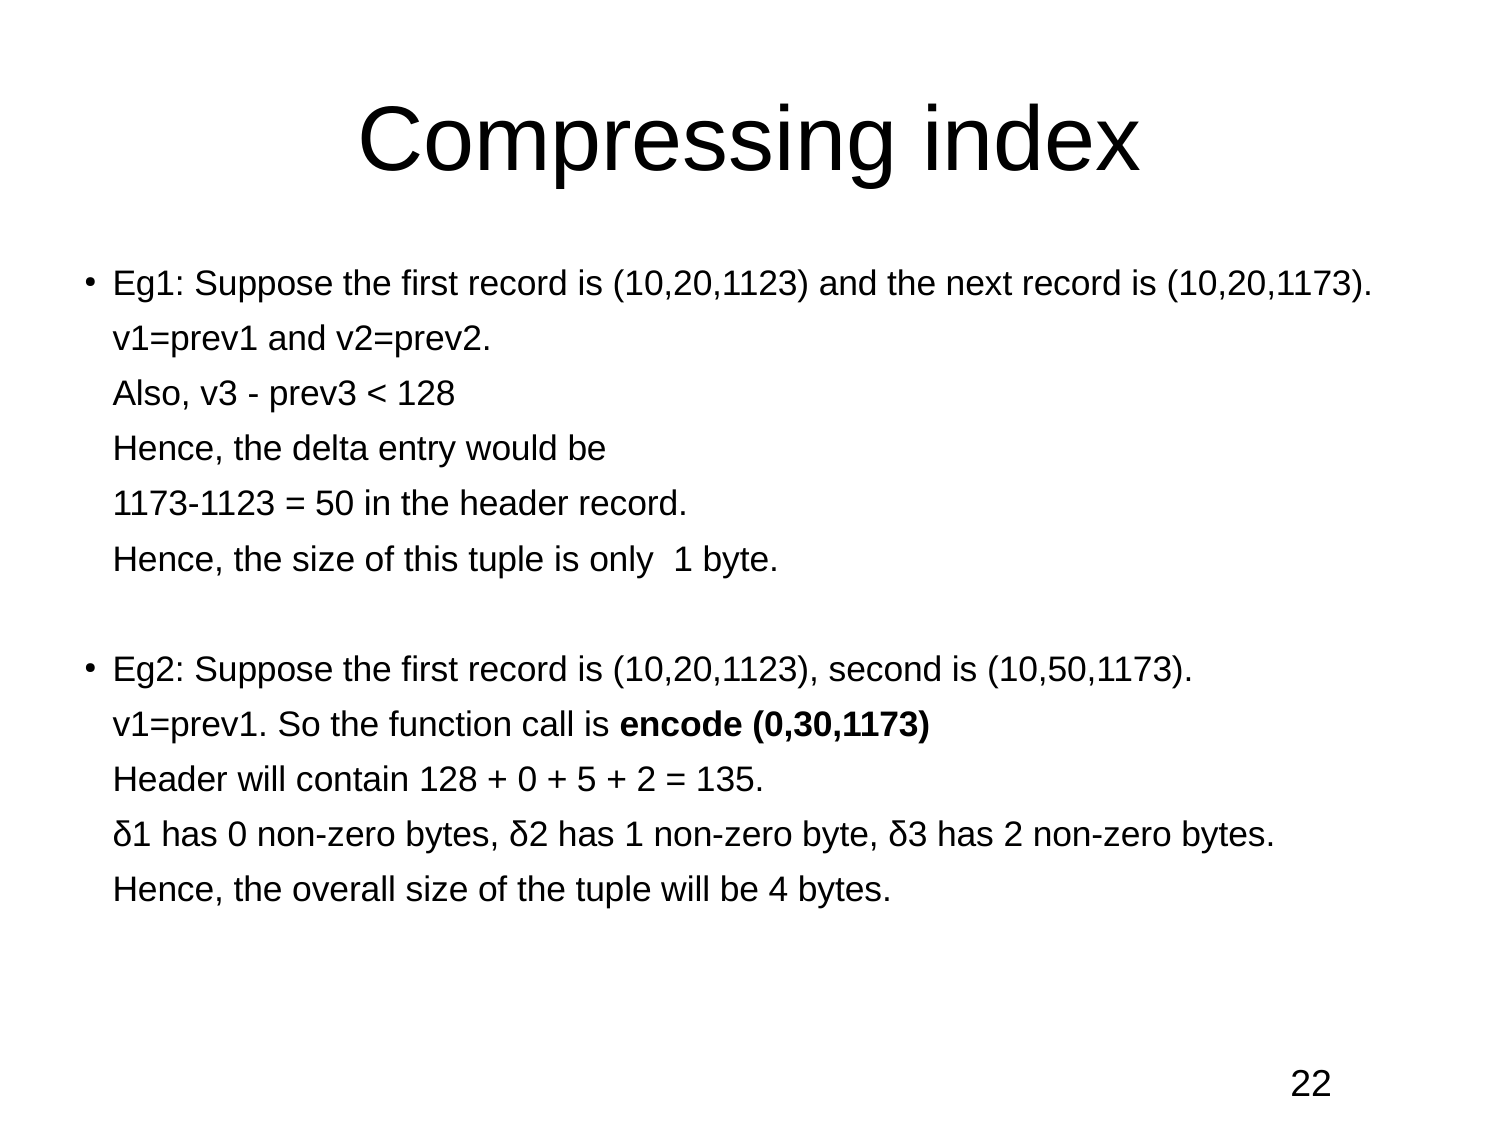

# Compressing index
Eg1: Suppose the first record is (10,20,1123) and the next record is (10,20,1173).
v1=prev1 and v2=prev2.
Also, v3 - prev3 < 128
Hence, the delta entry would be
1173-1123 = 50 in the header record.
Hence, the size of this tuple is only 1 byte.
Eg2: Suppose the first record is (10,20,1123), second is (10,50,1173).
v1=prev1. So the function call is encode (0,30,1173)
Header will contain 128 + 0 + 5 + 2 = 135.
δ1 has 0 non-zero bytes, δ2 has 1 non-zero byte, δ3 has 2 non-zero bytes.
Hence, the overall size of the tuple will be 4 bytes.